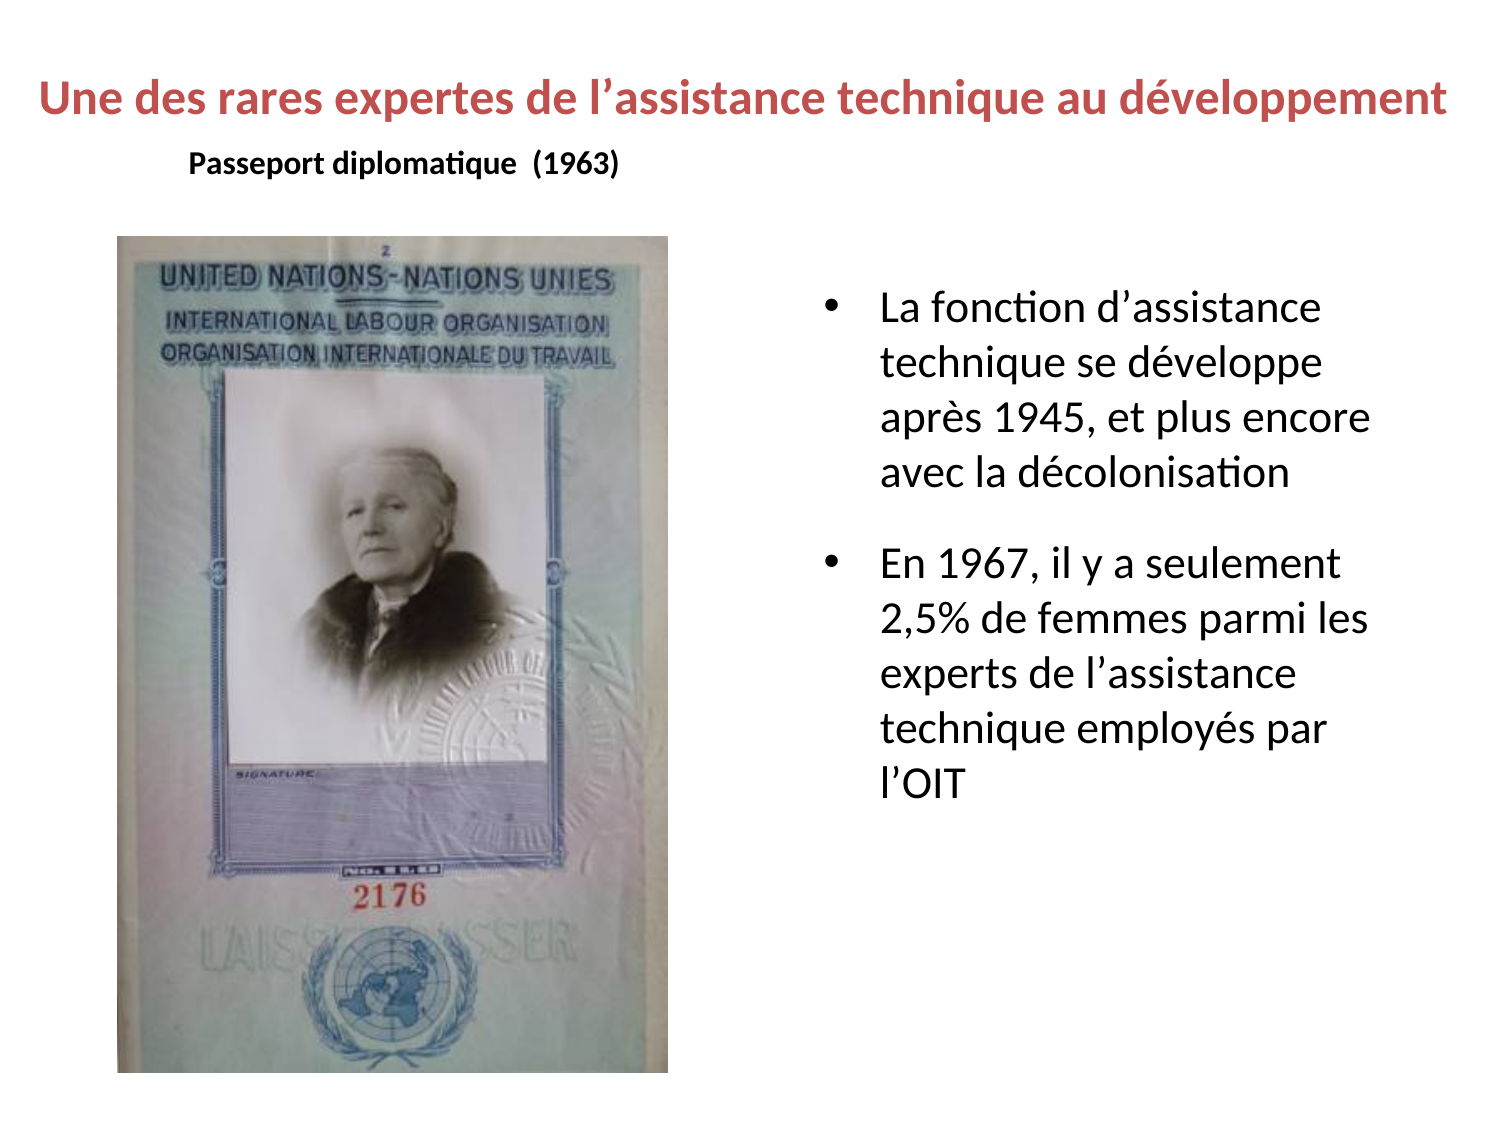

# Une des rares expertes de l’assistance technique au développement Passeport diplomatique (1963)
La fonction d’assistance technique se développe après 1945, et plus encore avec la décolonisation
En 1967, il y a seulement 2,5% de femmes parmi les experts de l’assistance technique employés par l’OIT